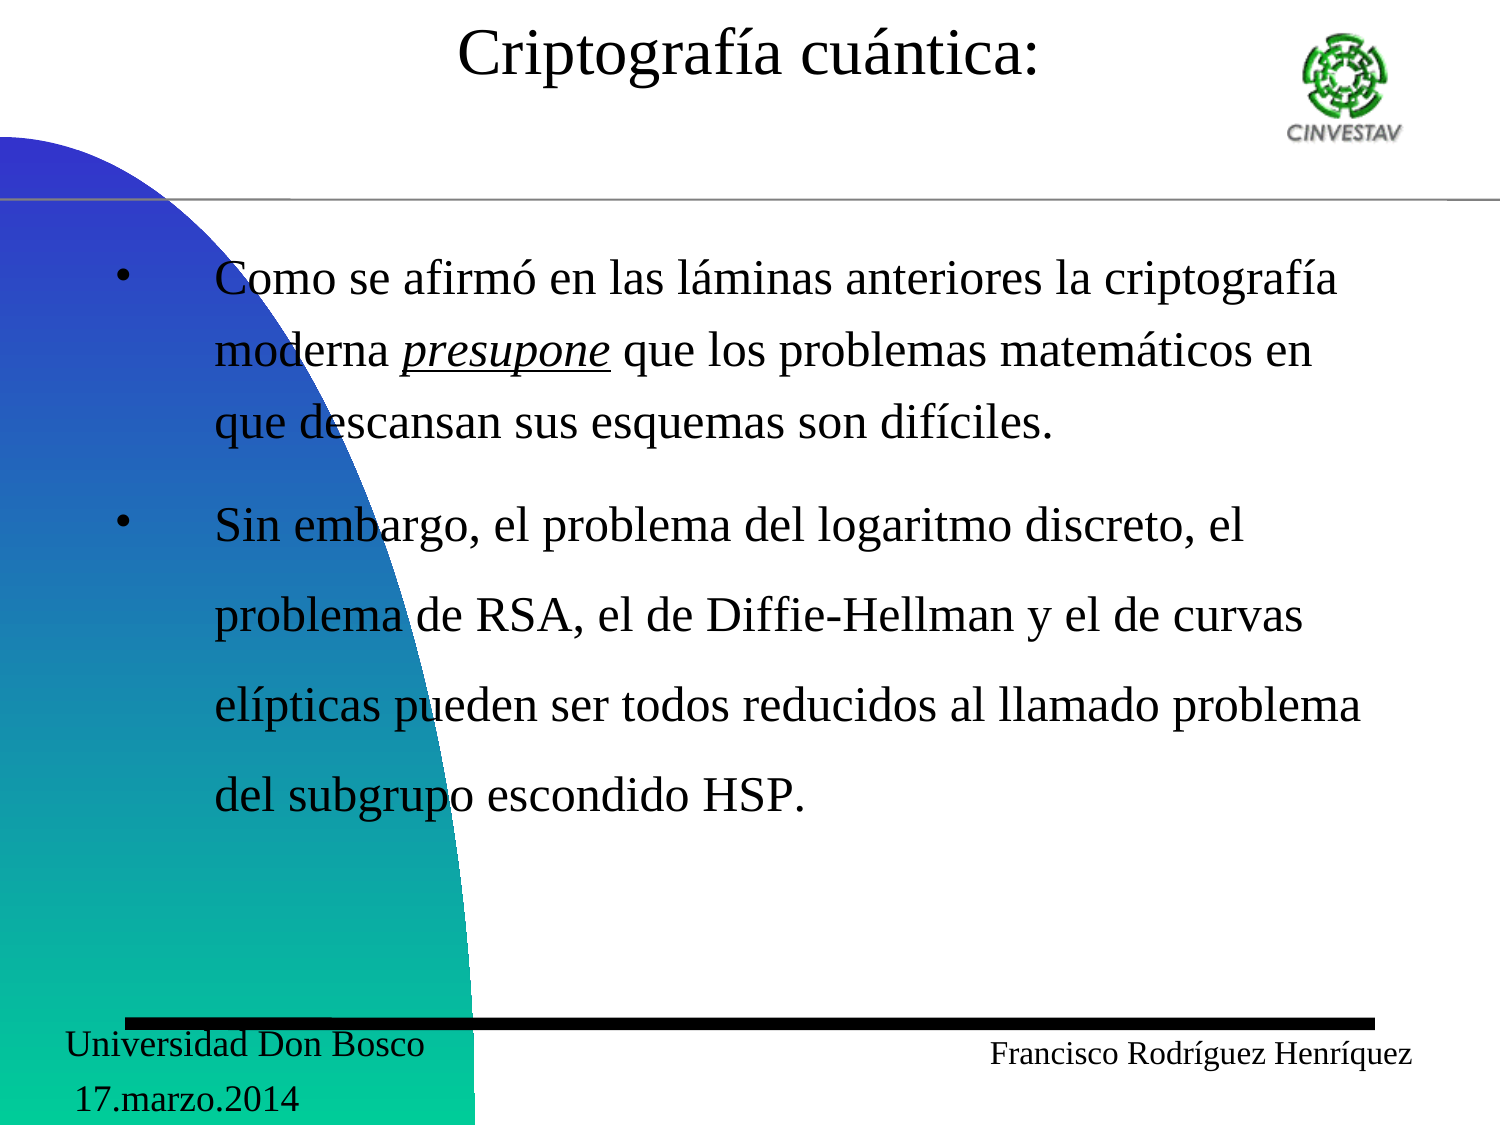

Criptografía cuántica:
Como se afirmó en las láminas anteriores la criptografía moderna presupone que los problemas matemáticos en que descansan sus esquemas son difíciles.
Sin embargo, el problema del logaritmo discreto, el problema de RSA, el de Diffie-Hellman y el de curvas elípticas pueden ser todos reducidos al llamado problema del subgrupo escondido HSP.